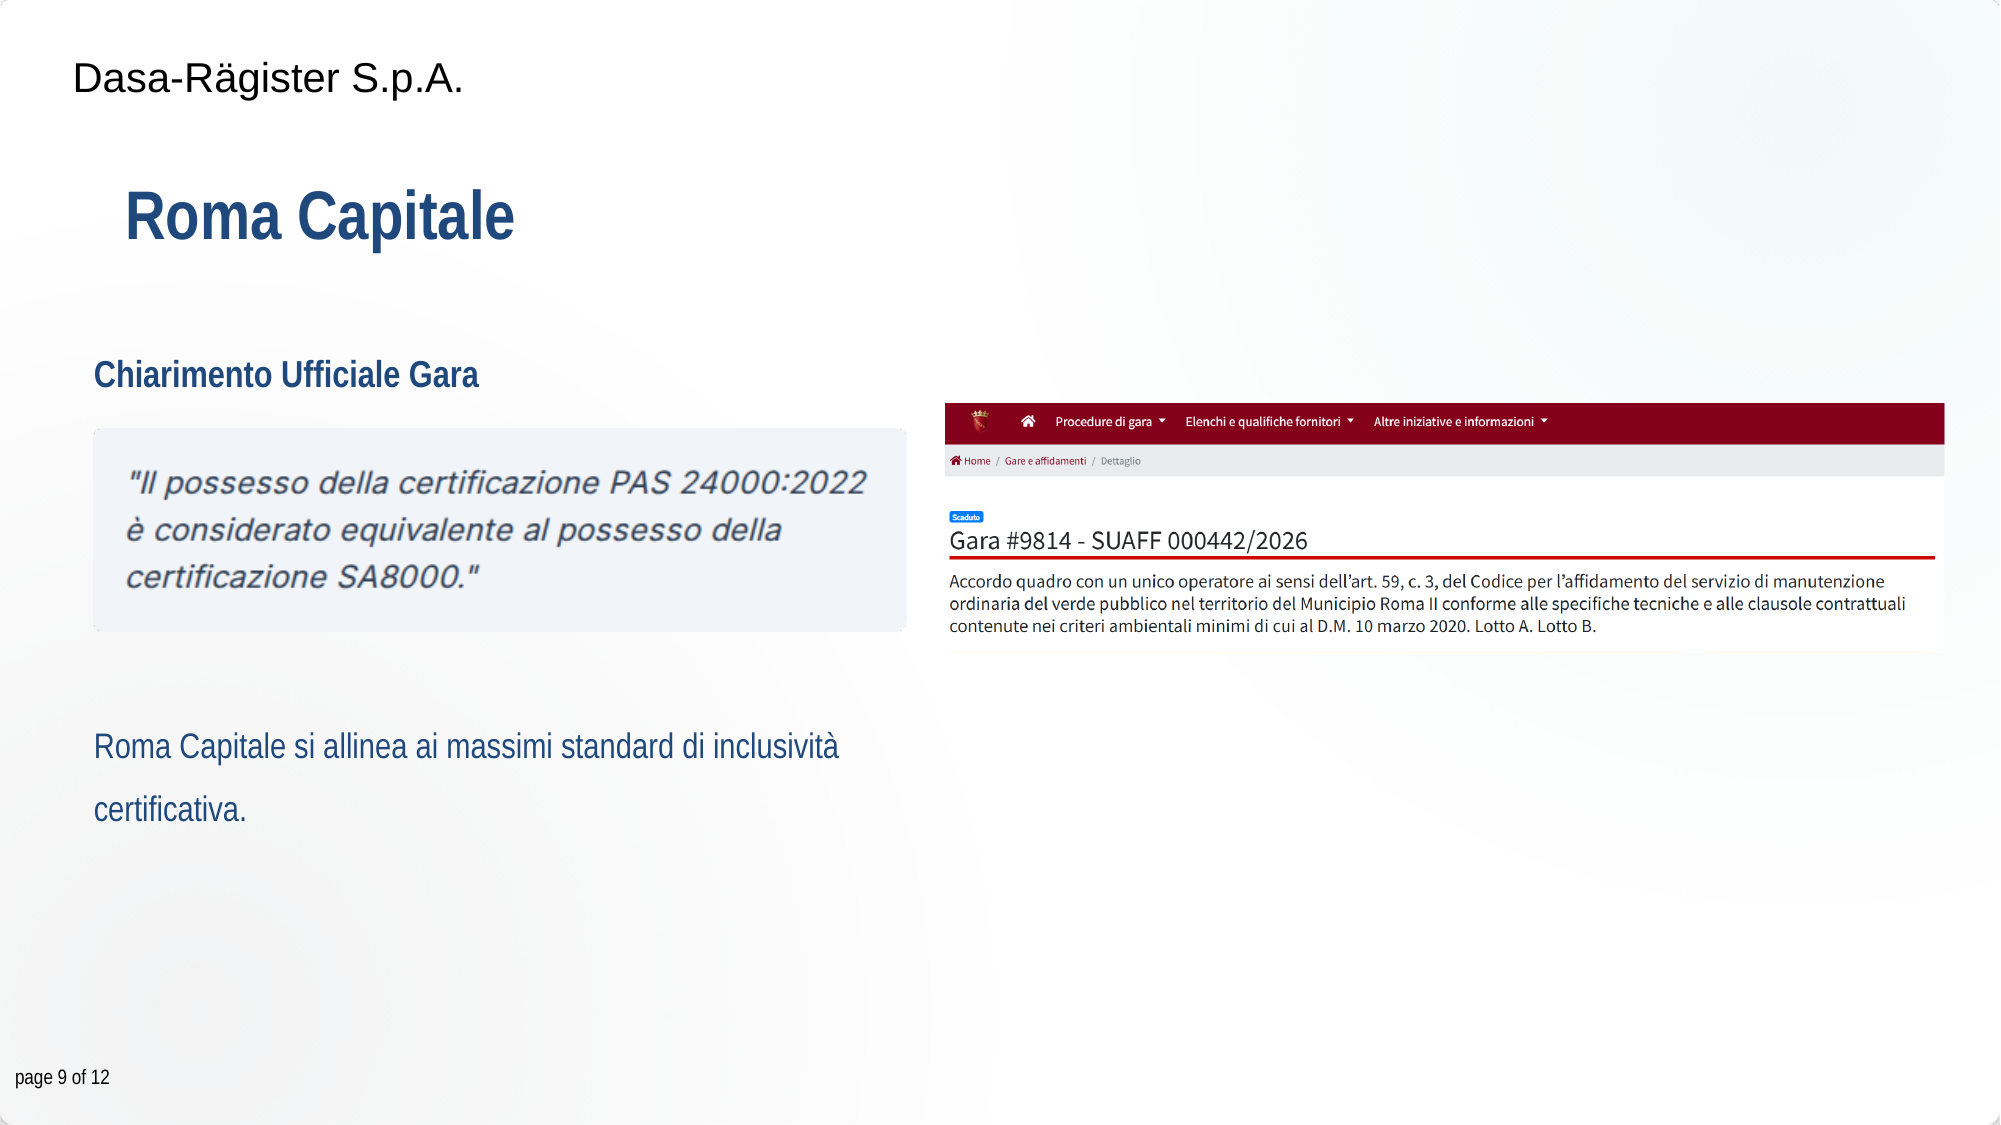

Dasa-Rägister S.p.A.
Roma Capitale
Chiarimento Ufficiale Gara
Roma Capitale si allinea ai massimi standard di inclusività certificativa.
page 9 of 12